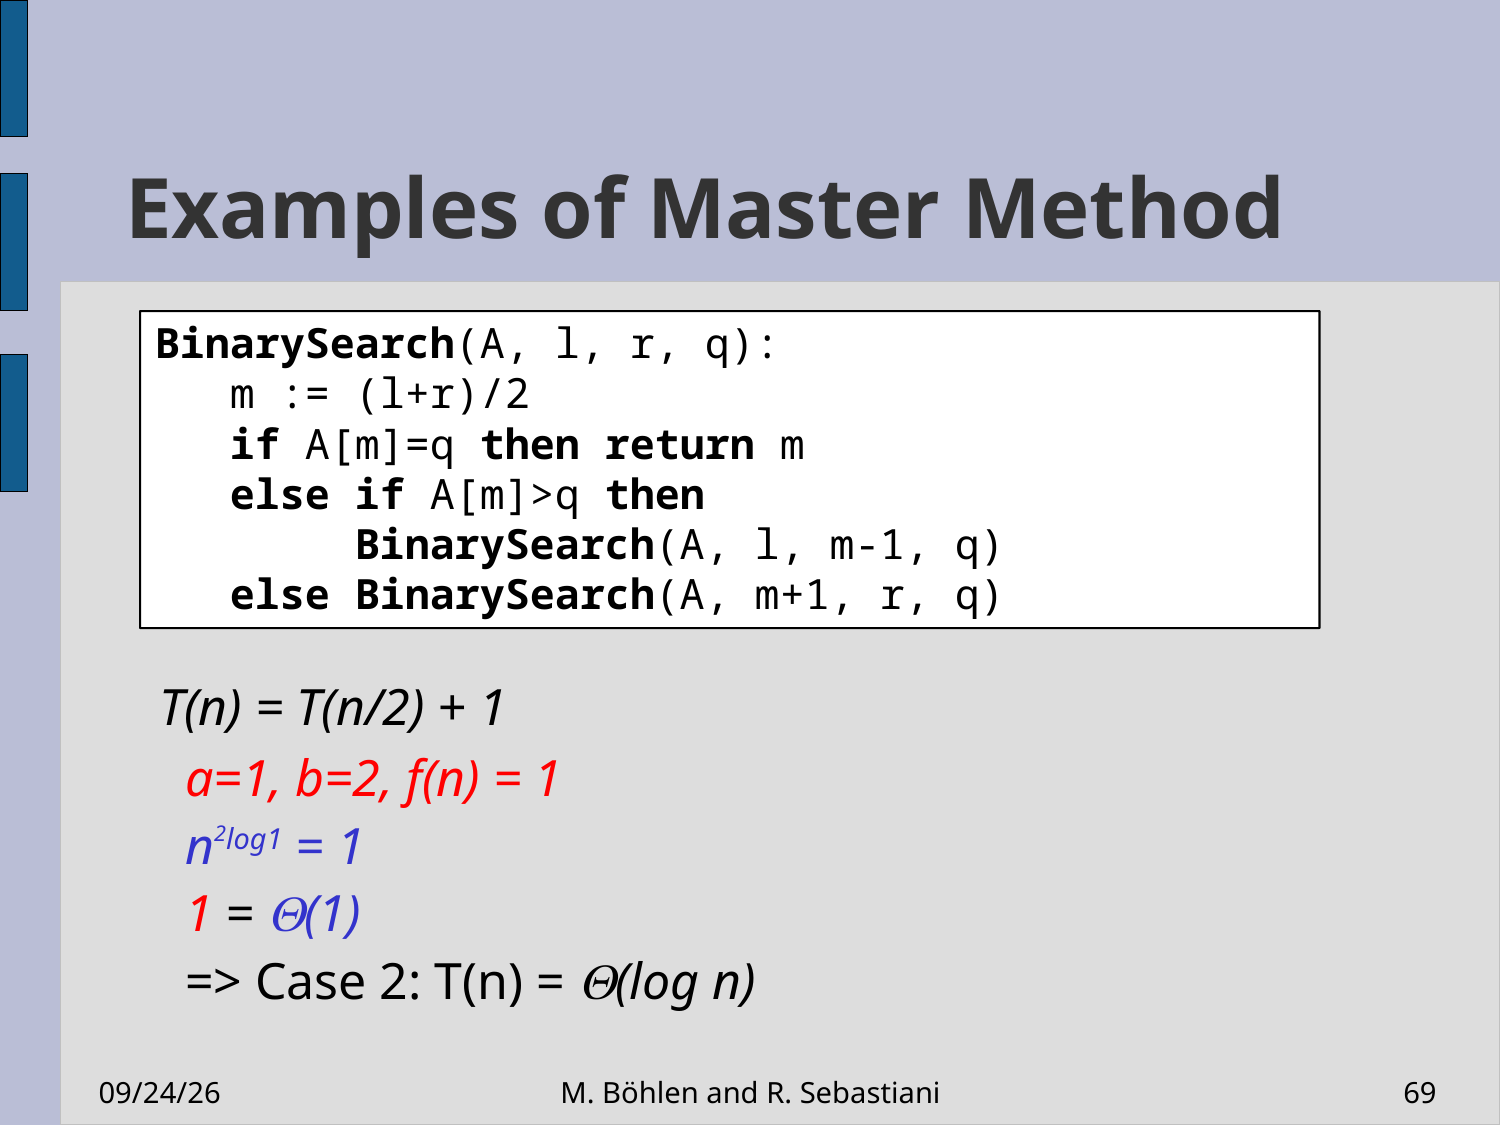

# Examples of Master Method
BinarySearch(A, l, r, q):
 m := (l+r)/2
 if A[m]=q then return m
 else if A[m]>q then
 BinarySearch(A, l, m-1, q)
 else BinarySearch(A, m+1, r, q)
T(n) = T(n/2) + 1
 a=1, b=2, f(n) = 1
 n2log1 = 1
 1 = (1)
 => Case 2: T(n) = (log n)
M. Böhlen and R. Sebastiani
69